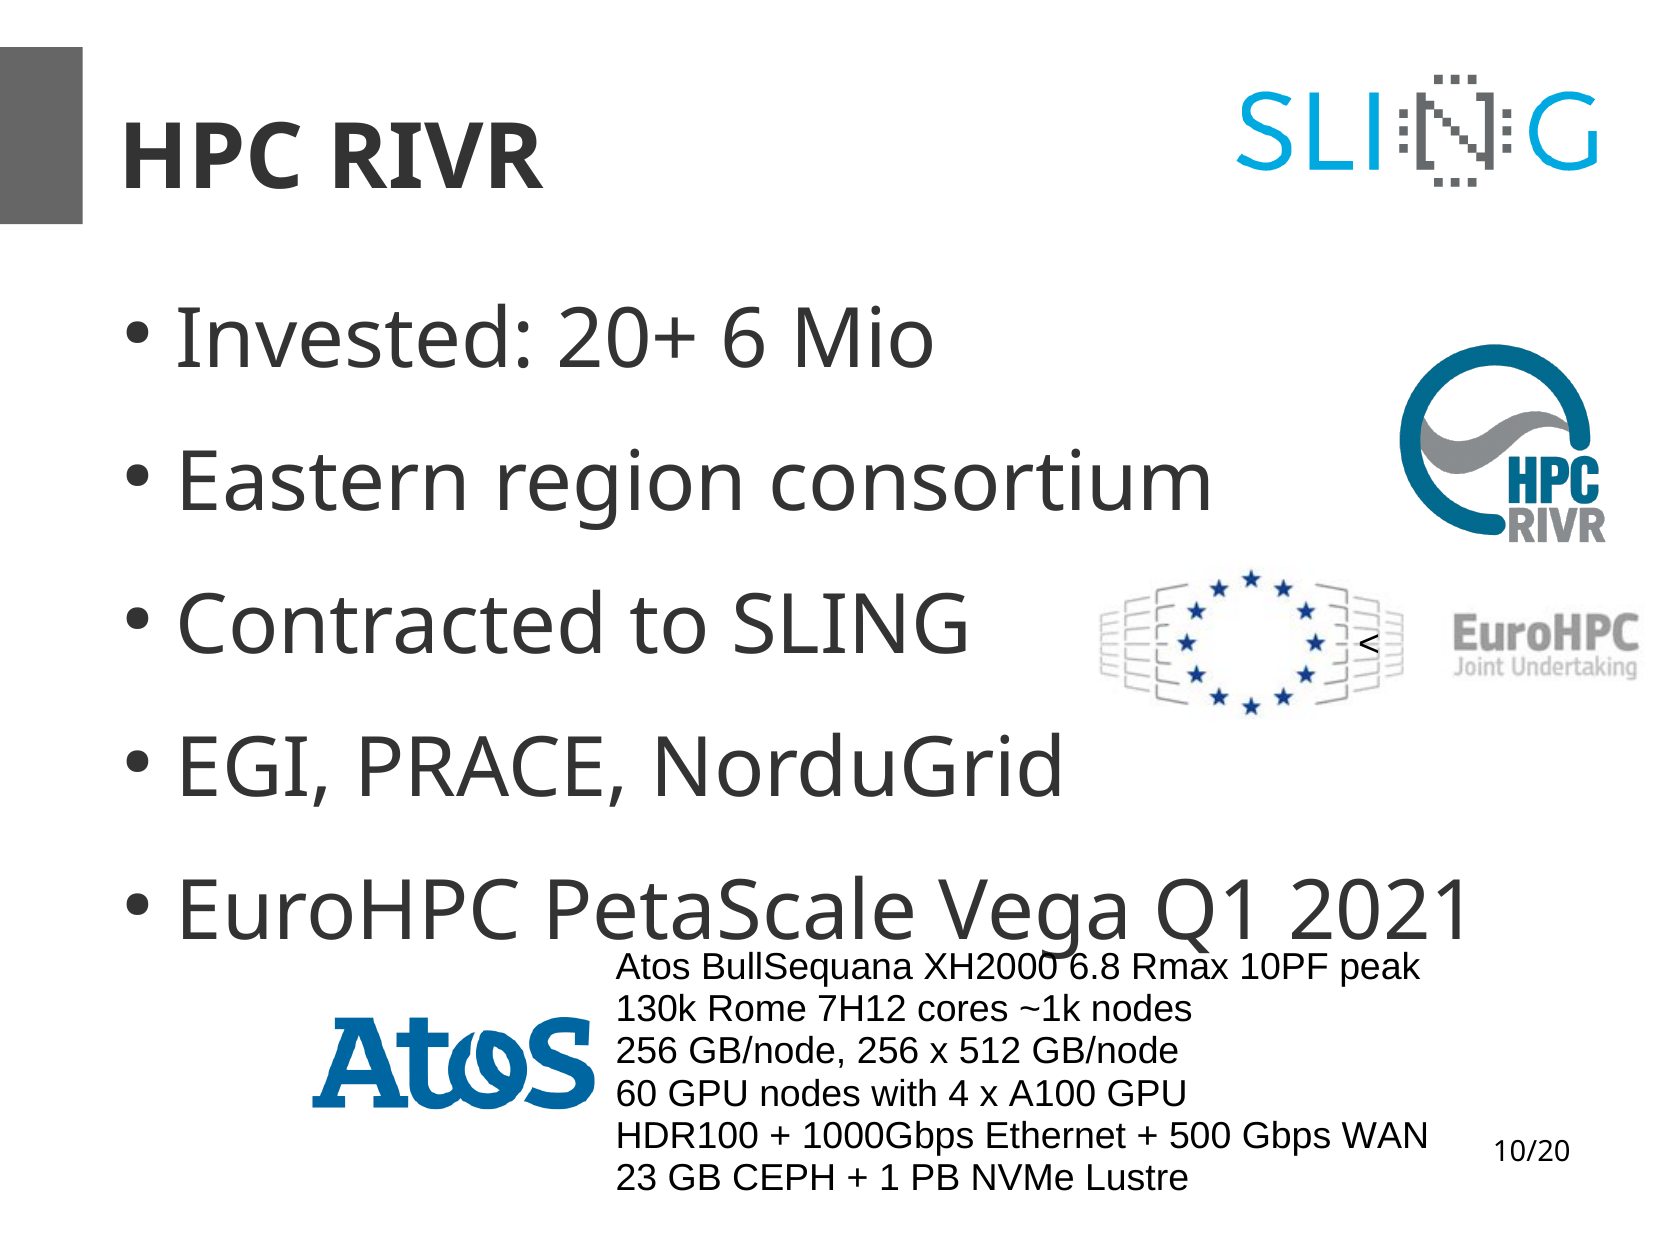

# HPC RIVR
Invested: 20+ 6 Mio
Eastern region consortium
Contracted to SLING
EGI, PRACE, NorduGrid
EuroHPC PetaScale Vega Q1 2021
<
Atos BullSequana XH2000 6.8 Rmax 10PF peak
130k Rome 7H12 cores ~1k nodes
256 GB/node, 256 x 512 GB/node
60 GPU nodes with 4 x A100 GPU
HDR100 + 1000Gbps Ethernet + 500 Gbps WAN
23 GB CEPH + 1 PB NVMe Lustre
10